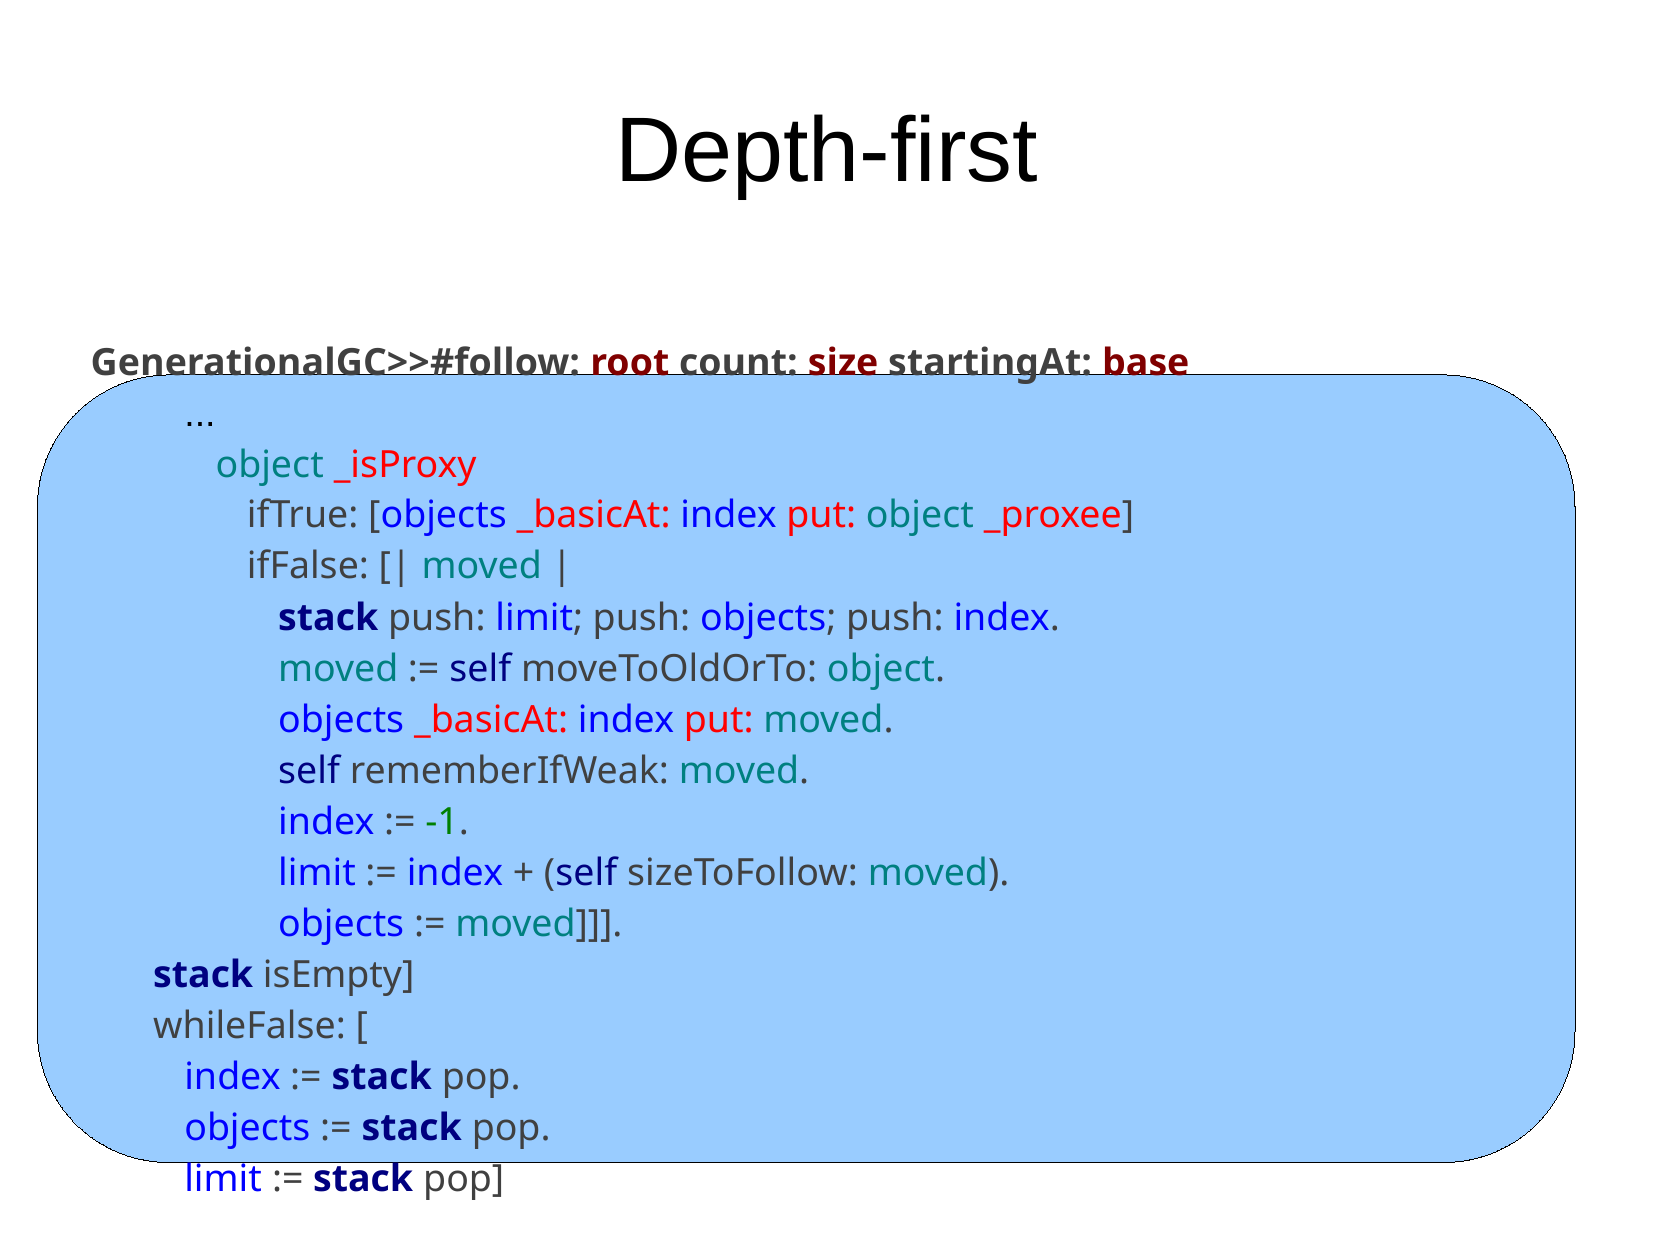

Depth-first
GenerationalGC>>#follow: root count: size startingAt: base
			...
				object _isProxy
					ifTrue: [objects _basicAt: index put: object _proxee]
					ifFalse: [| moved |
						stack push: limit; push: objects; push: index.
						moved := self moveToOldOrTo: object.
						objects _basicAt: index put: moved.
						self rememberIfWeak: moved.
						index := -1.
						limit := index + (self sizeToFollow: moved).
						objects := moved]]].
		stack isEmpty]
		whileFalse: [
			index := stack pop.
			objects := stack pop.
			limit := stack pop]